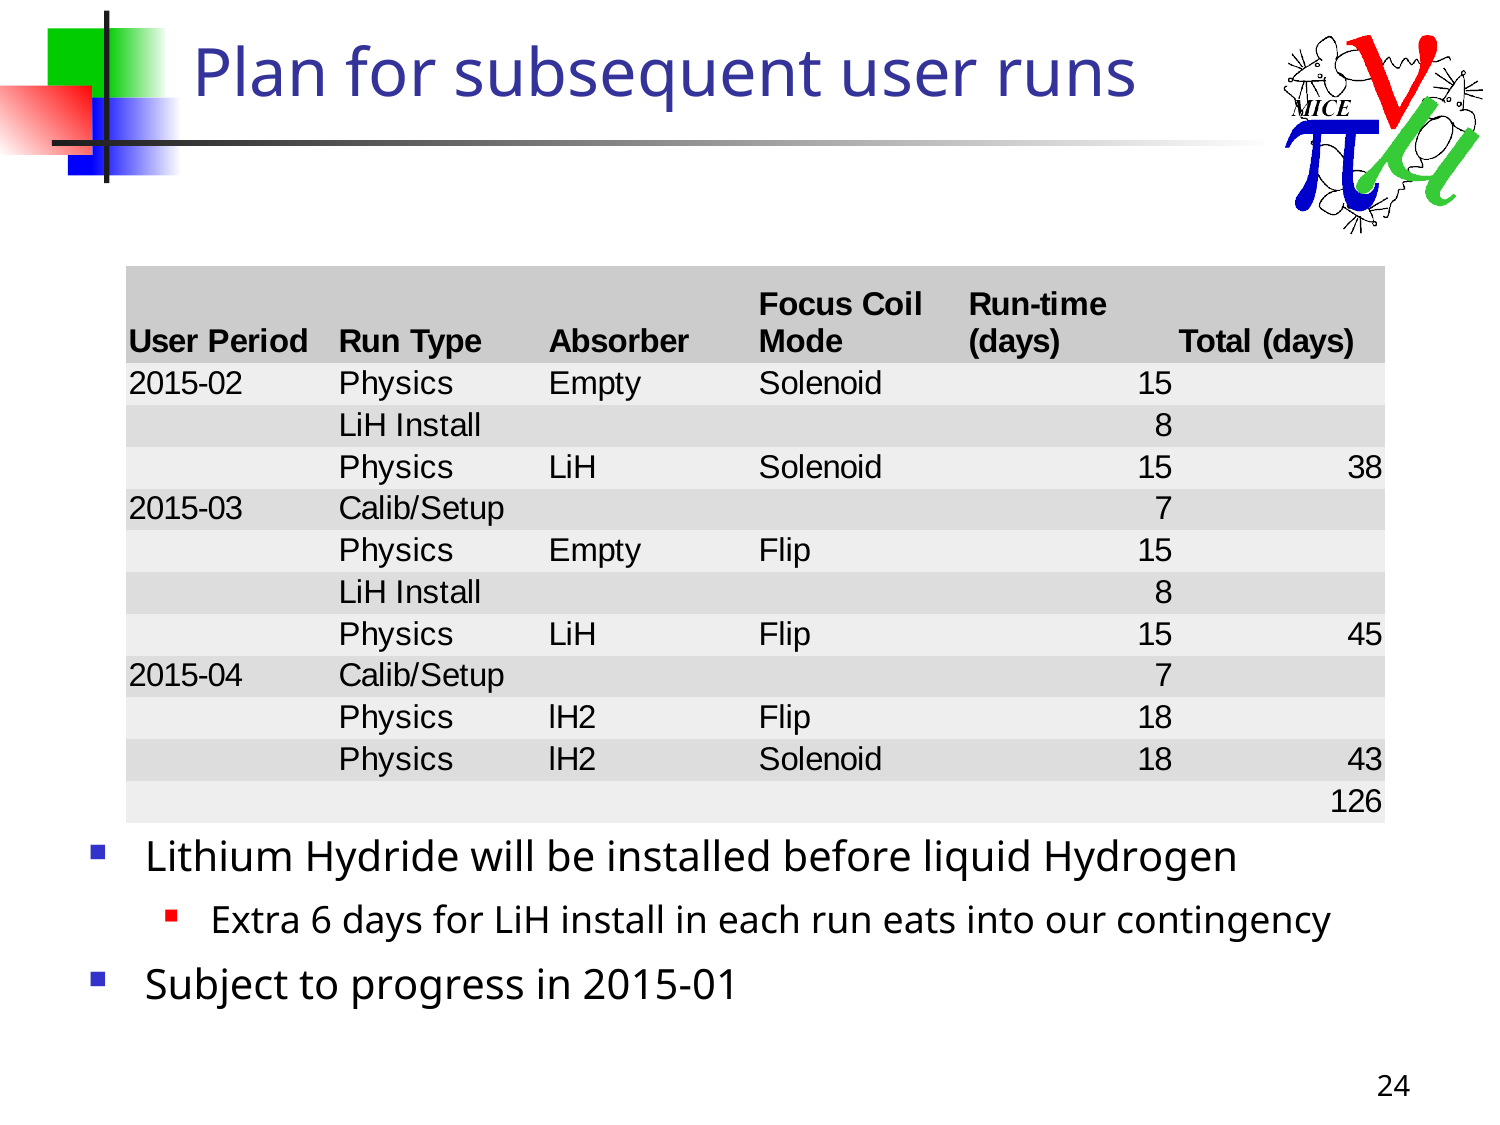

# Plan for subsequent user runs
Lithium Hydride will be installed before liquid Hydrogen
Extra 6 days for LiH install in each run eats into our contingency
Subject to progress in 2015-01
24